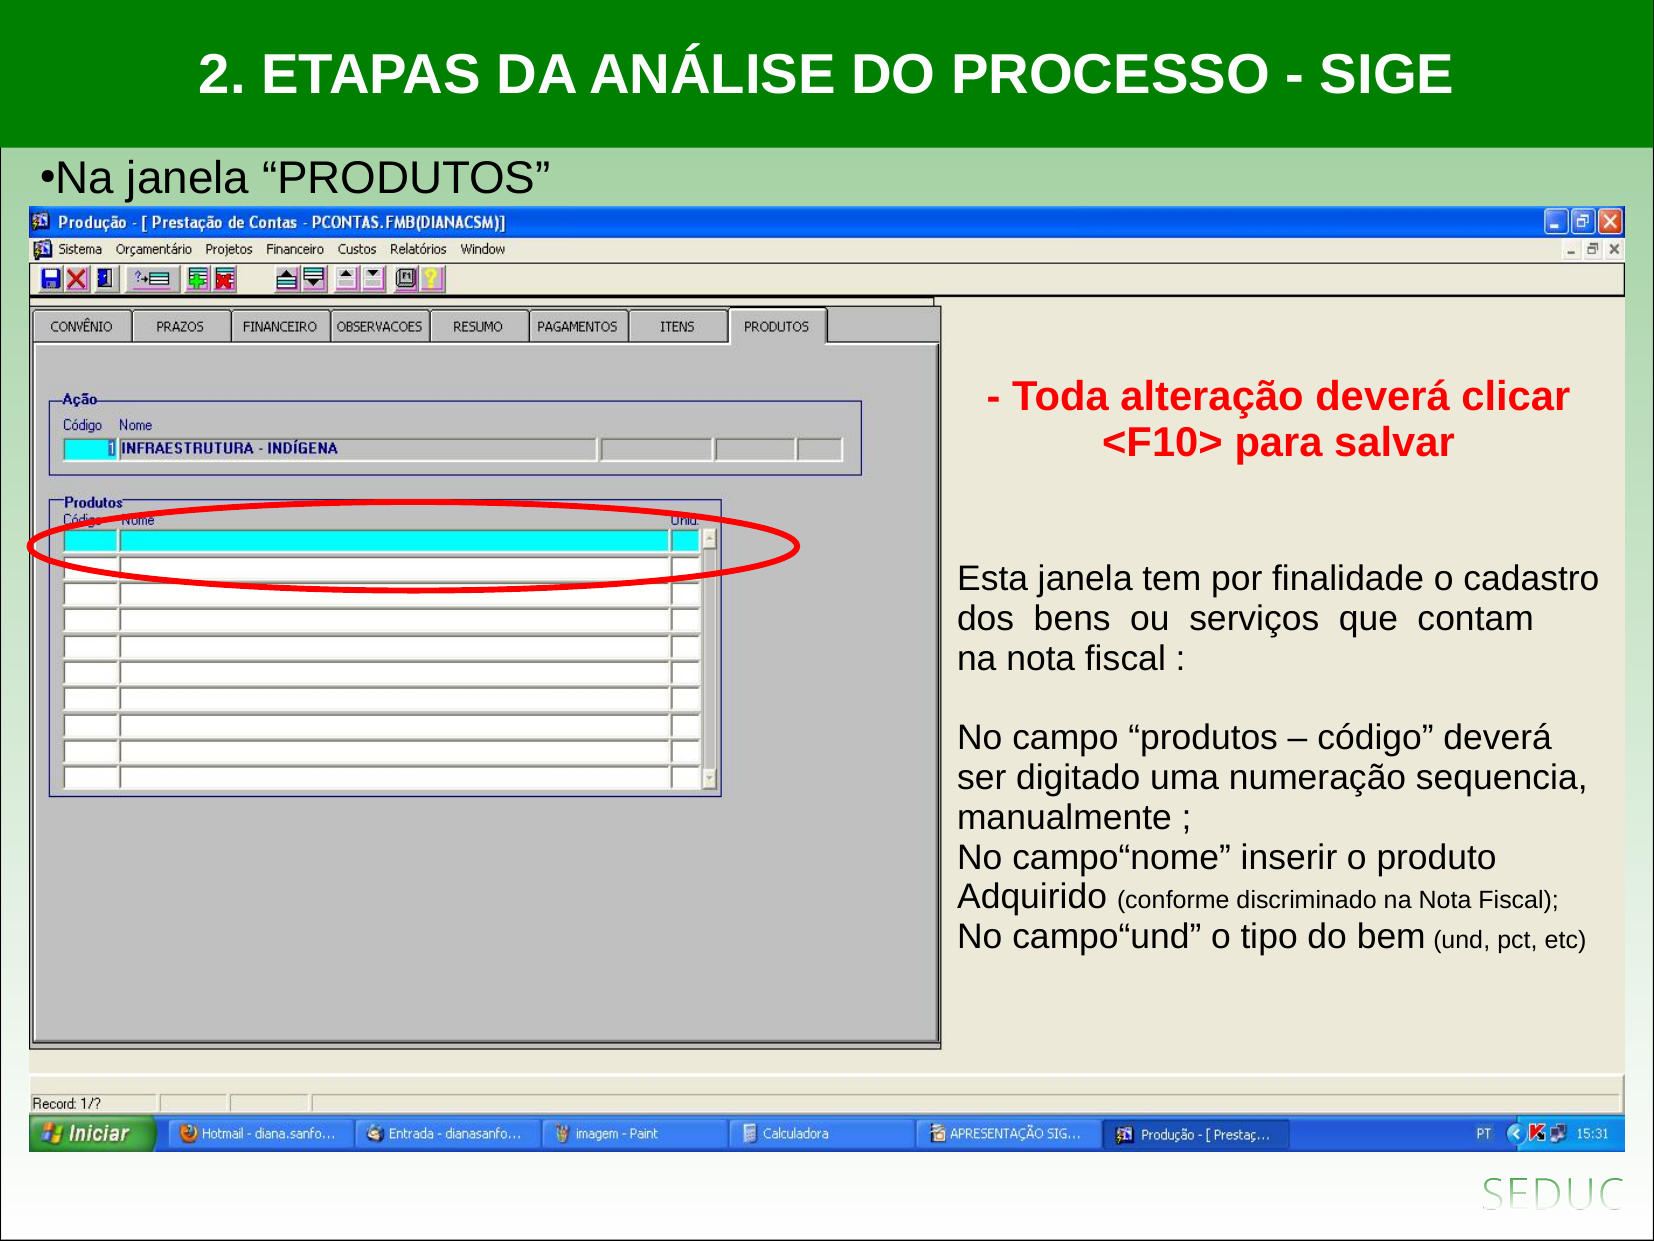

2. ETAPAS DA ANÁLISE DO PROCESSO - SIGE
Na janela “PRODUTOS”
- Toda alteração deverá clicar
<F10> para salvar
Esta janela tem por finalidade o cadastro
dos bens ou serviços que contam
na nota fiscal :
No campo “produtos – código” deverá
ser digitado uma numeração sequencia,
manualmente ;
No campo“nome” inserir o produto
Adquirido (conforme discriminado na Nota Fiscal);
No campo“und” o tipo do bem (und, pct, etc)
SEDUC